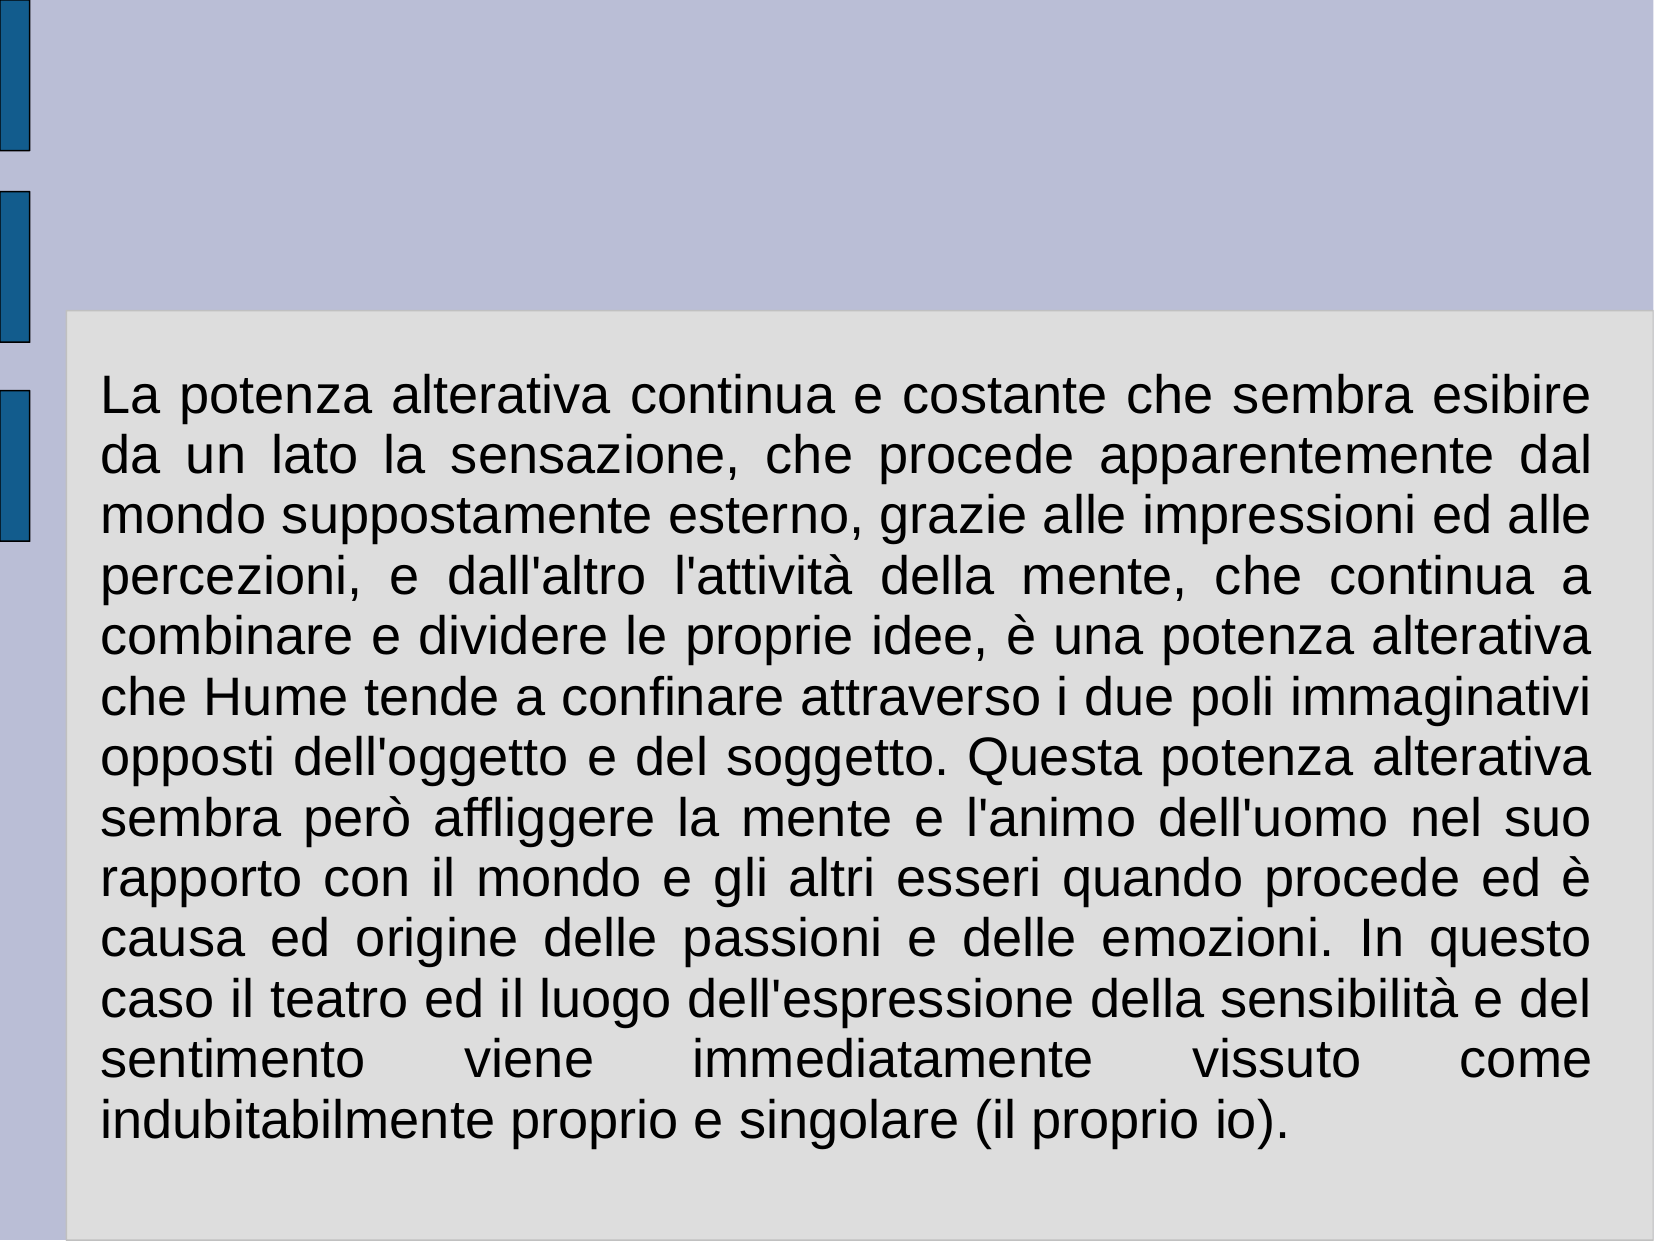

#
La potenza alterativa continua e costante che sembra esibire da un lato la sensazione, che procede apparentemente dal mondo suppostamente esterno, grazie alle impressioni ed alle percezioni, e dall'altro l'attività della mente, che continua a combinare e dividere le proprie idee, è una potenza alterativa che Hume tende a confinare attraverso i due poli immaginativi opposti dell'oggetto e del soggetto. Questa potenza alterativa sembra però affliggere la mente e l'animo dell'uomo nel suo rapporto con il mondo e gli altri esseri quando procede ed è causa ed origine delle passioni e delle emozioni. In questo caso il teatro ed il luogo dell'espressione della sensibilità e del sentimento viene immediatamente vissuto come indubitabilmente proprio e singolare (il proprio io).